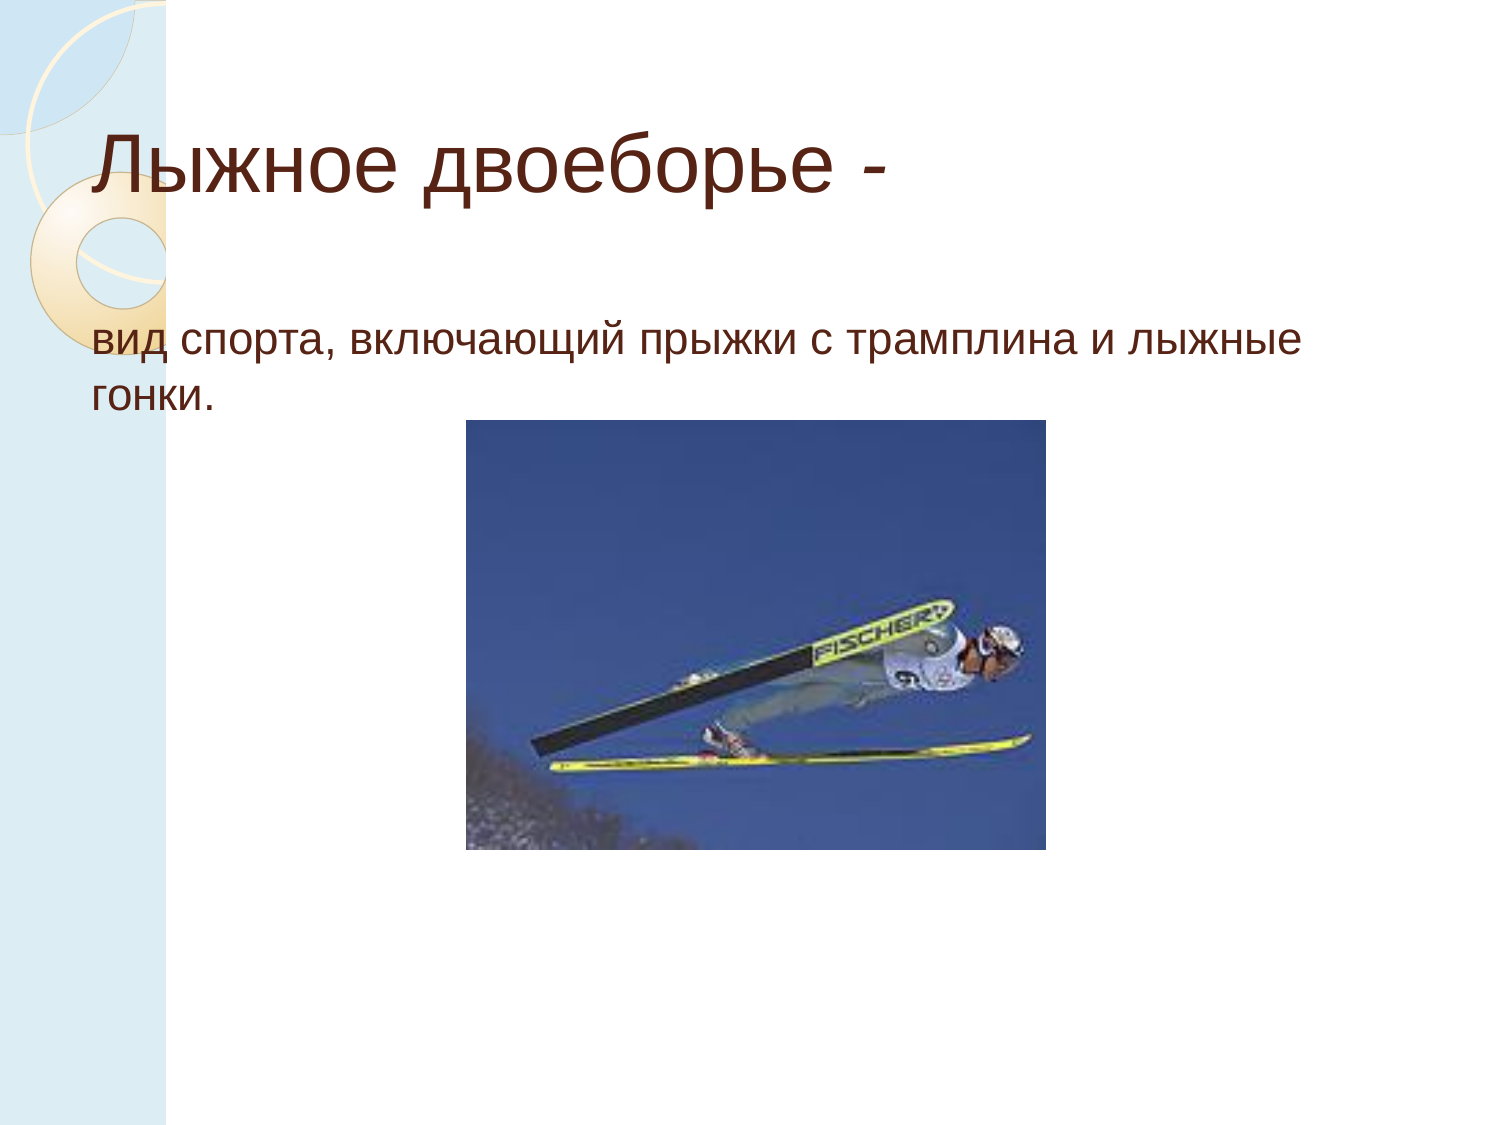

# Лыжное двоеборье - вид спорта, включающий прыжки с трамплина и лыжные гонки.